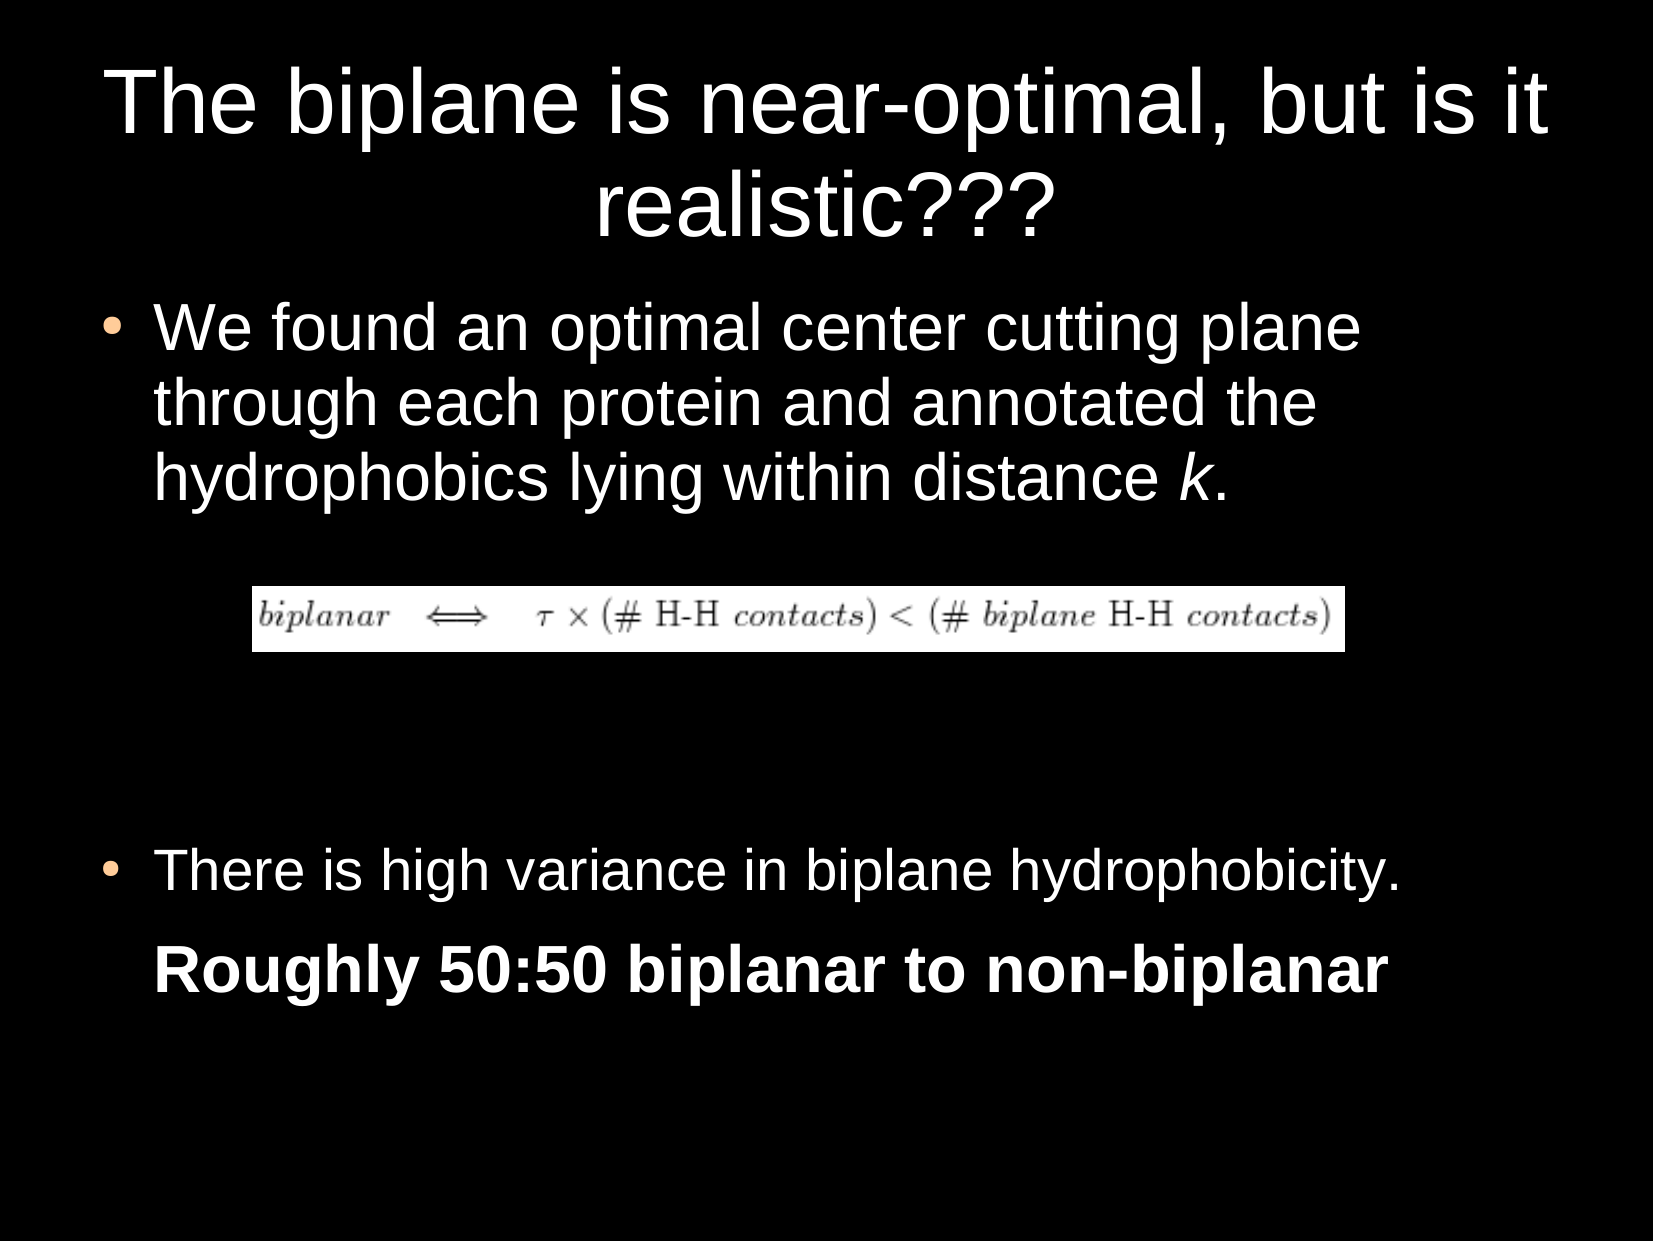

# The biplane is near-optimal, but is it realistic???
We found an optimal center cutting plane through each protein and annotated the hydrophobics lying within distance k.
There is high variance in biplane hydrophobicity.
Roughly 50:50 biplanar to non-biplanar